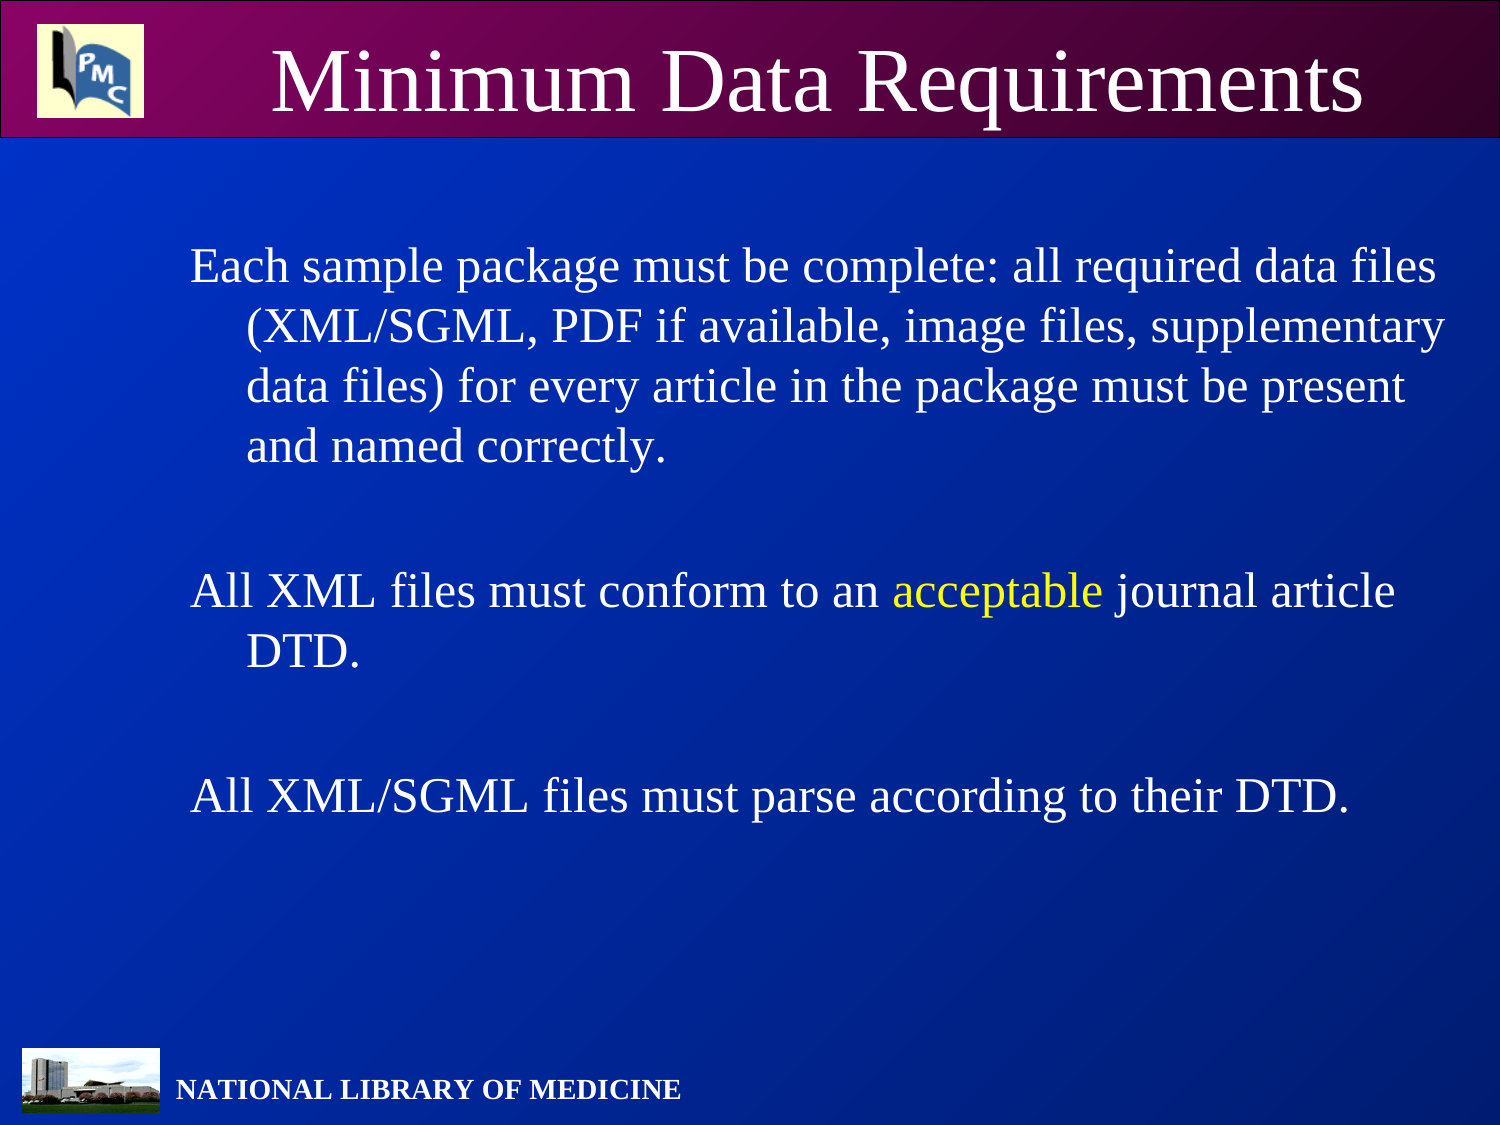

# Minimum Data Requirements
Each sample package must be complete: all required data files (XML/SGML, PDF if available, image files, supplementary data files) for every article in the package must be present and named correctly.
All XML files must conform to an acceptable journal article DTD.
All XML/SGML files must parse according to their DTD.